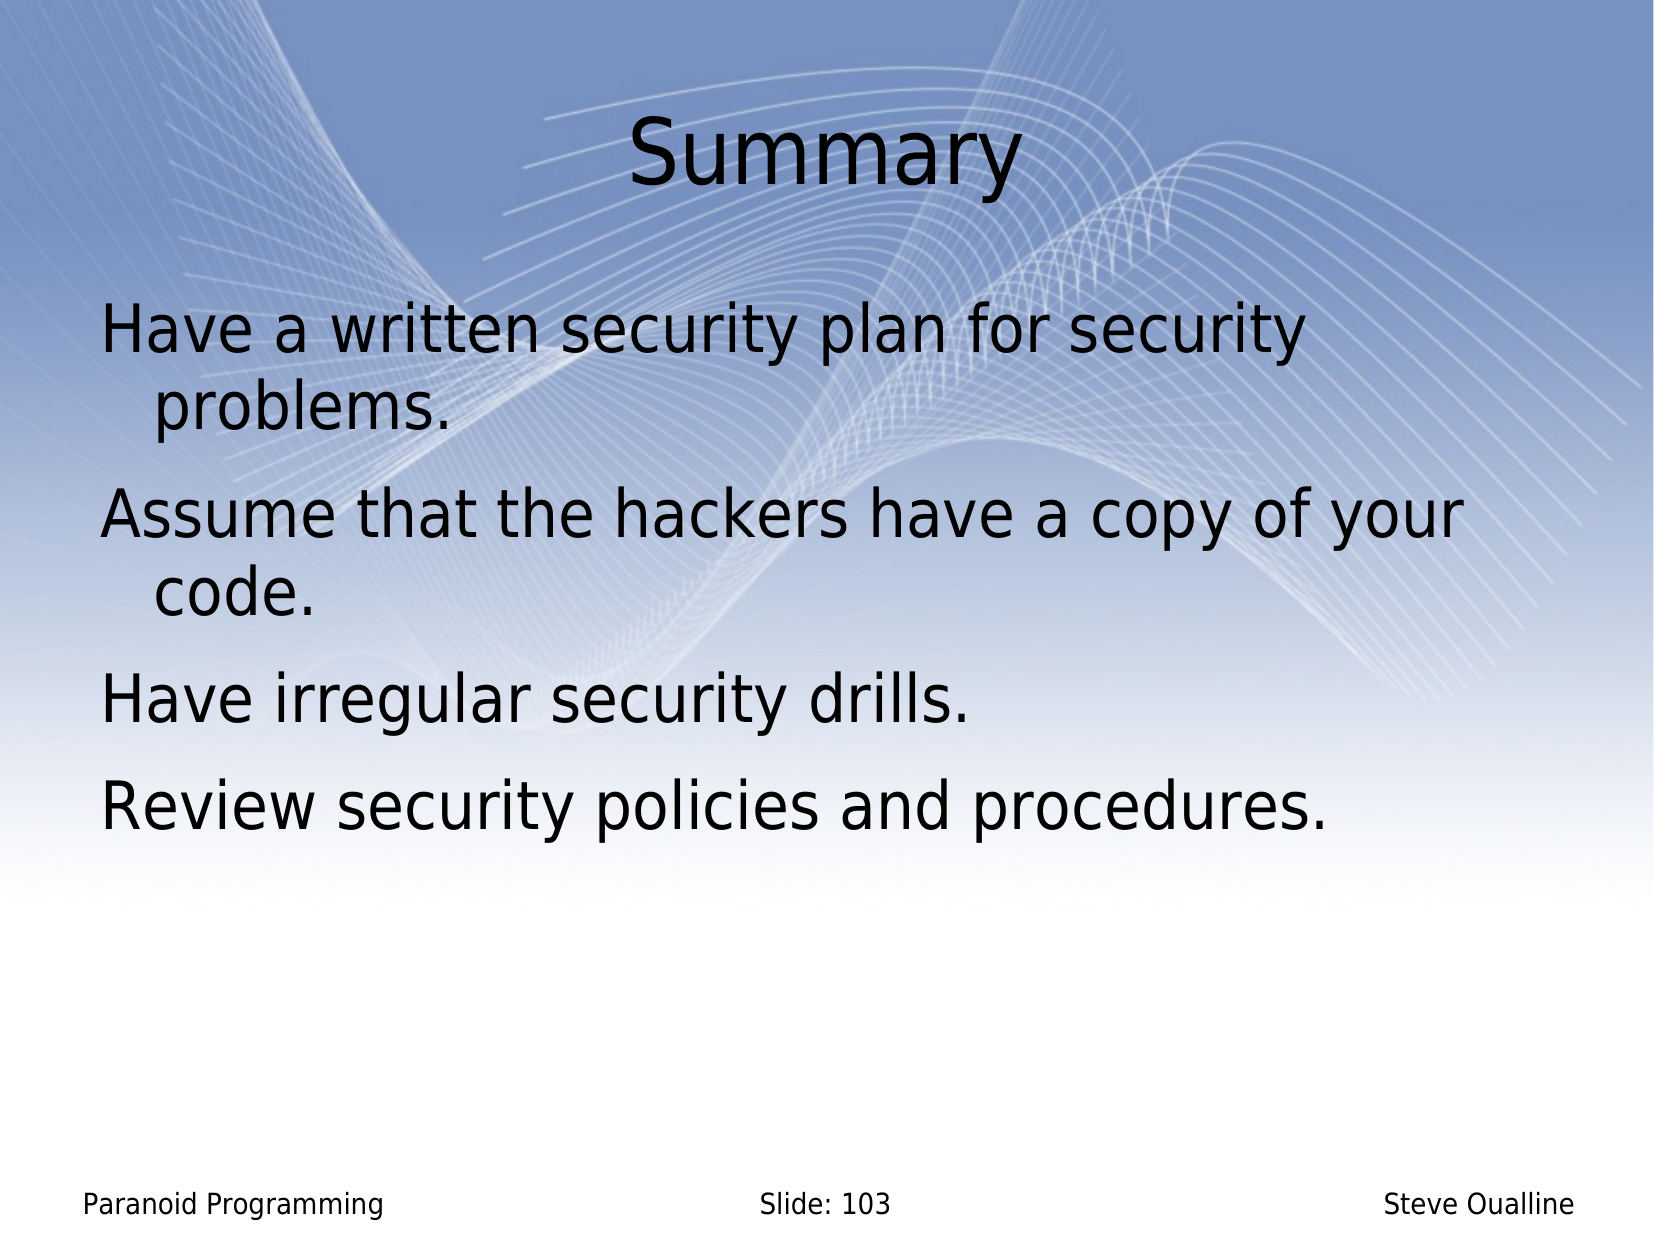

# Summary
Have a written security plan for security problems.
Assume that the hackers have a copy of your code.
Have irregular security drills.
Review security policies and procedures.
Paranoid Programming
Steve Oualline
103